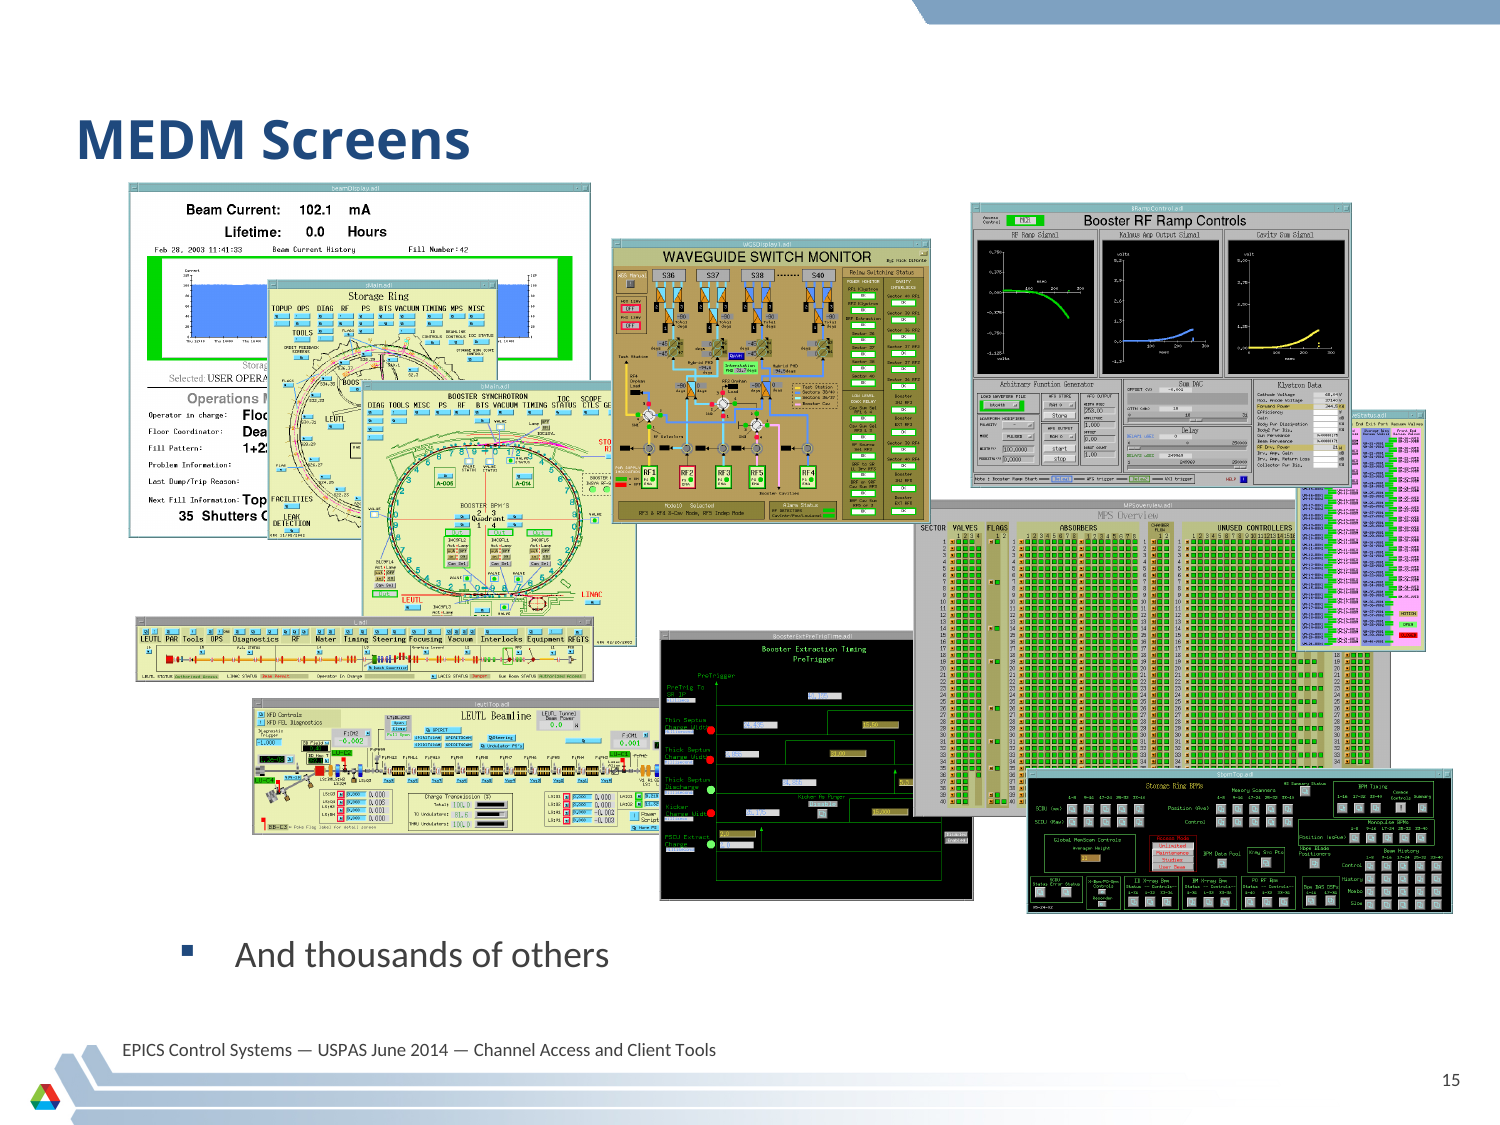

# MEDM Screens
And thousands of others
EPICS Control Systems — USPAS June 2014 — Channel Access and Client Tools
15